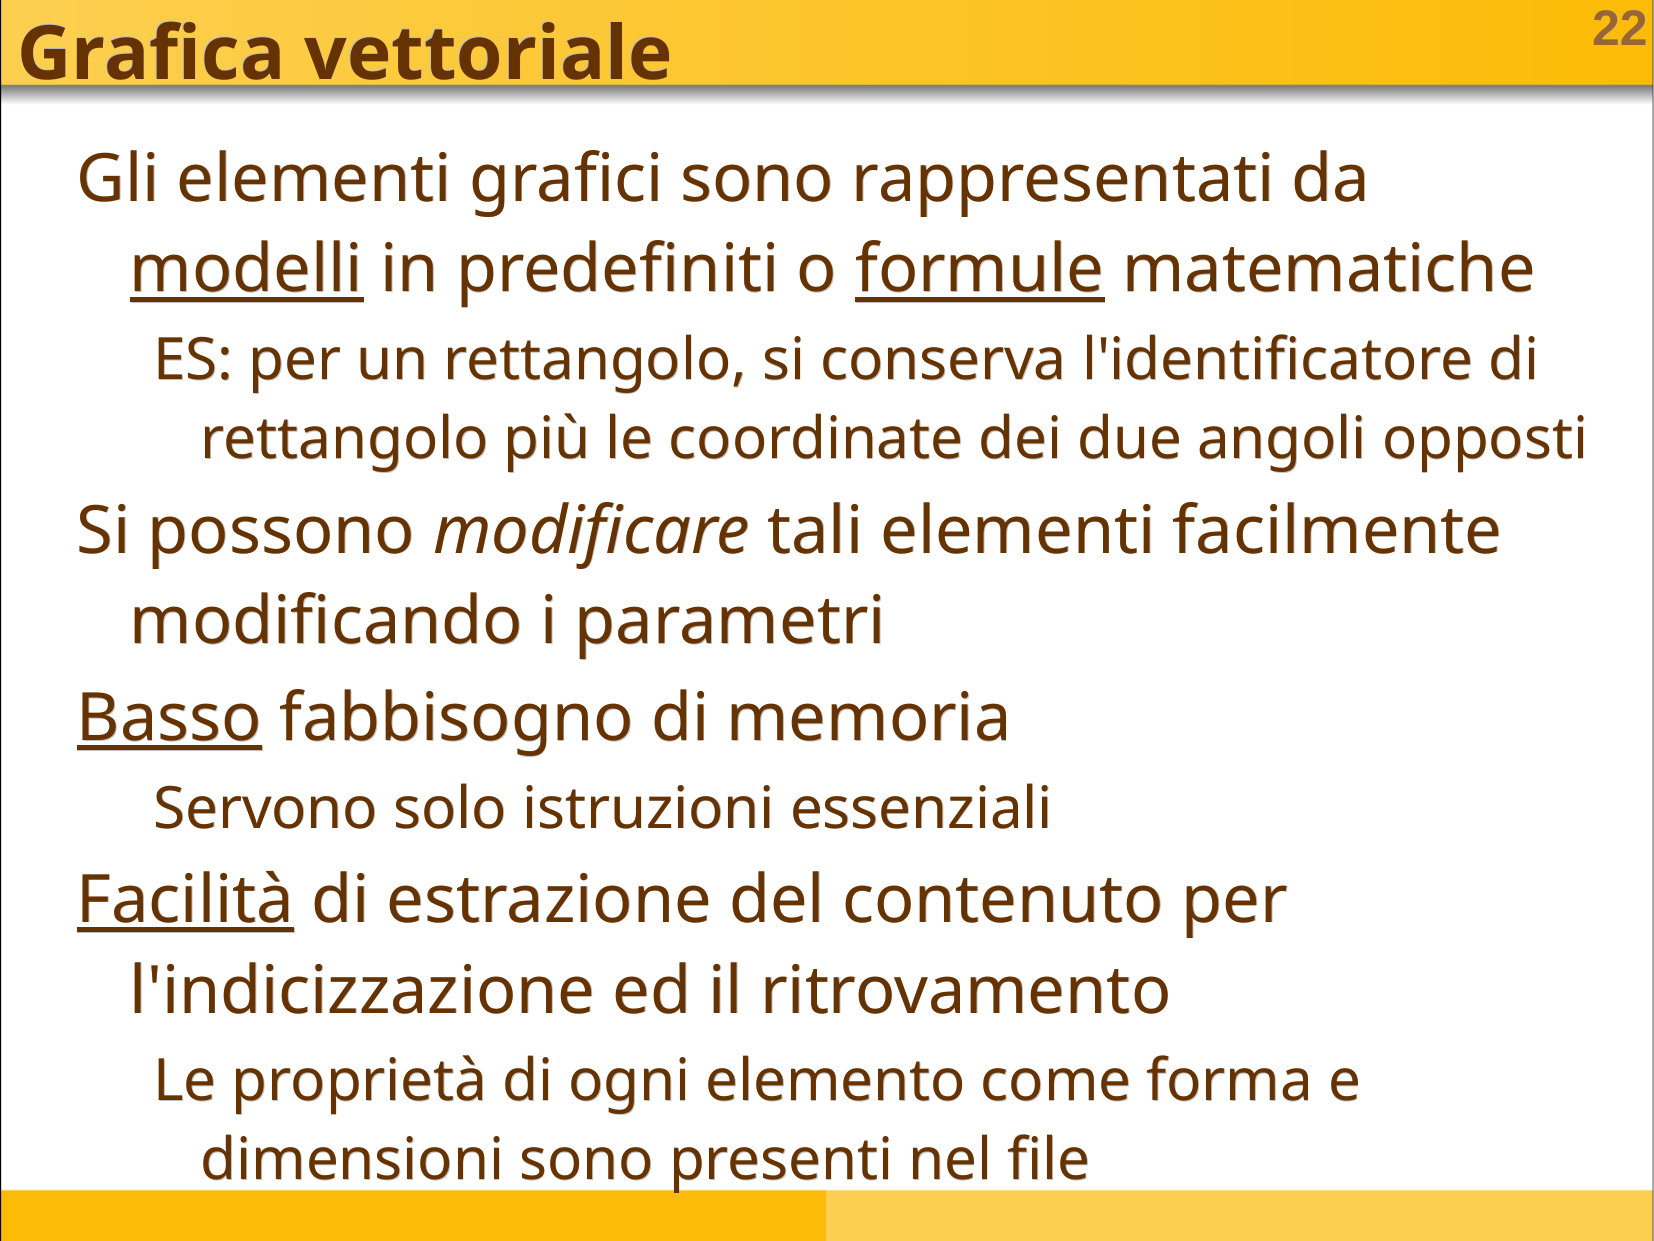

22
# Grafica vettoriale
Gli elementi grafici sono rappresentati da modelli in predefiniti o formule matematiche
ES: per un rettangolo, si conserva l'identificatore di rettangolo più le coordinate dei due angoli opposti
Si possono modificare tali elementi facilmente modificando i parametri
Basso fabbisogno di memoria
Servono solo istruzioni essenziali
Facilità di estrazione del contenuto per l'indicizzazione ed il ritrovamento
Le proprietà di ogni elemento come forma e dimensioni sono presenti nel file